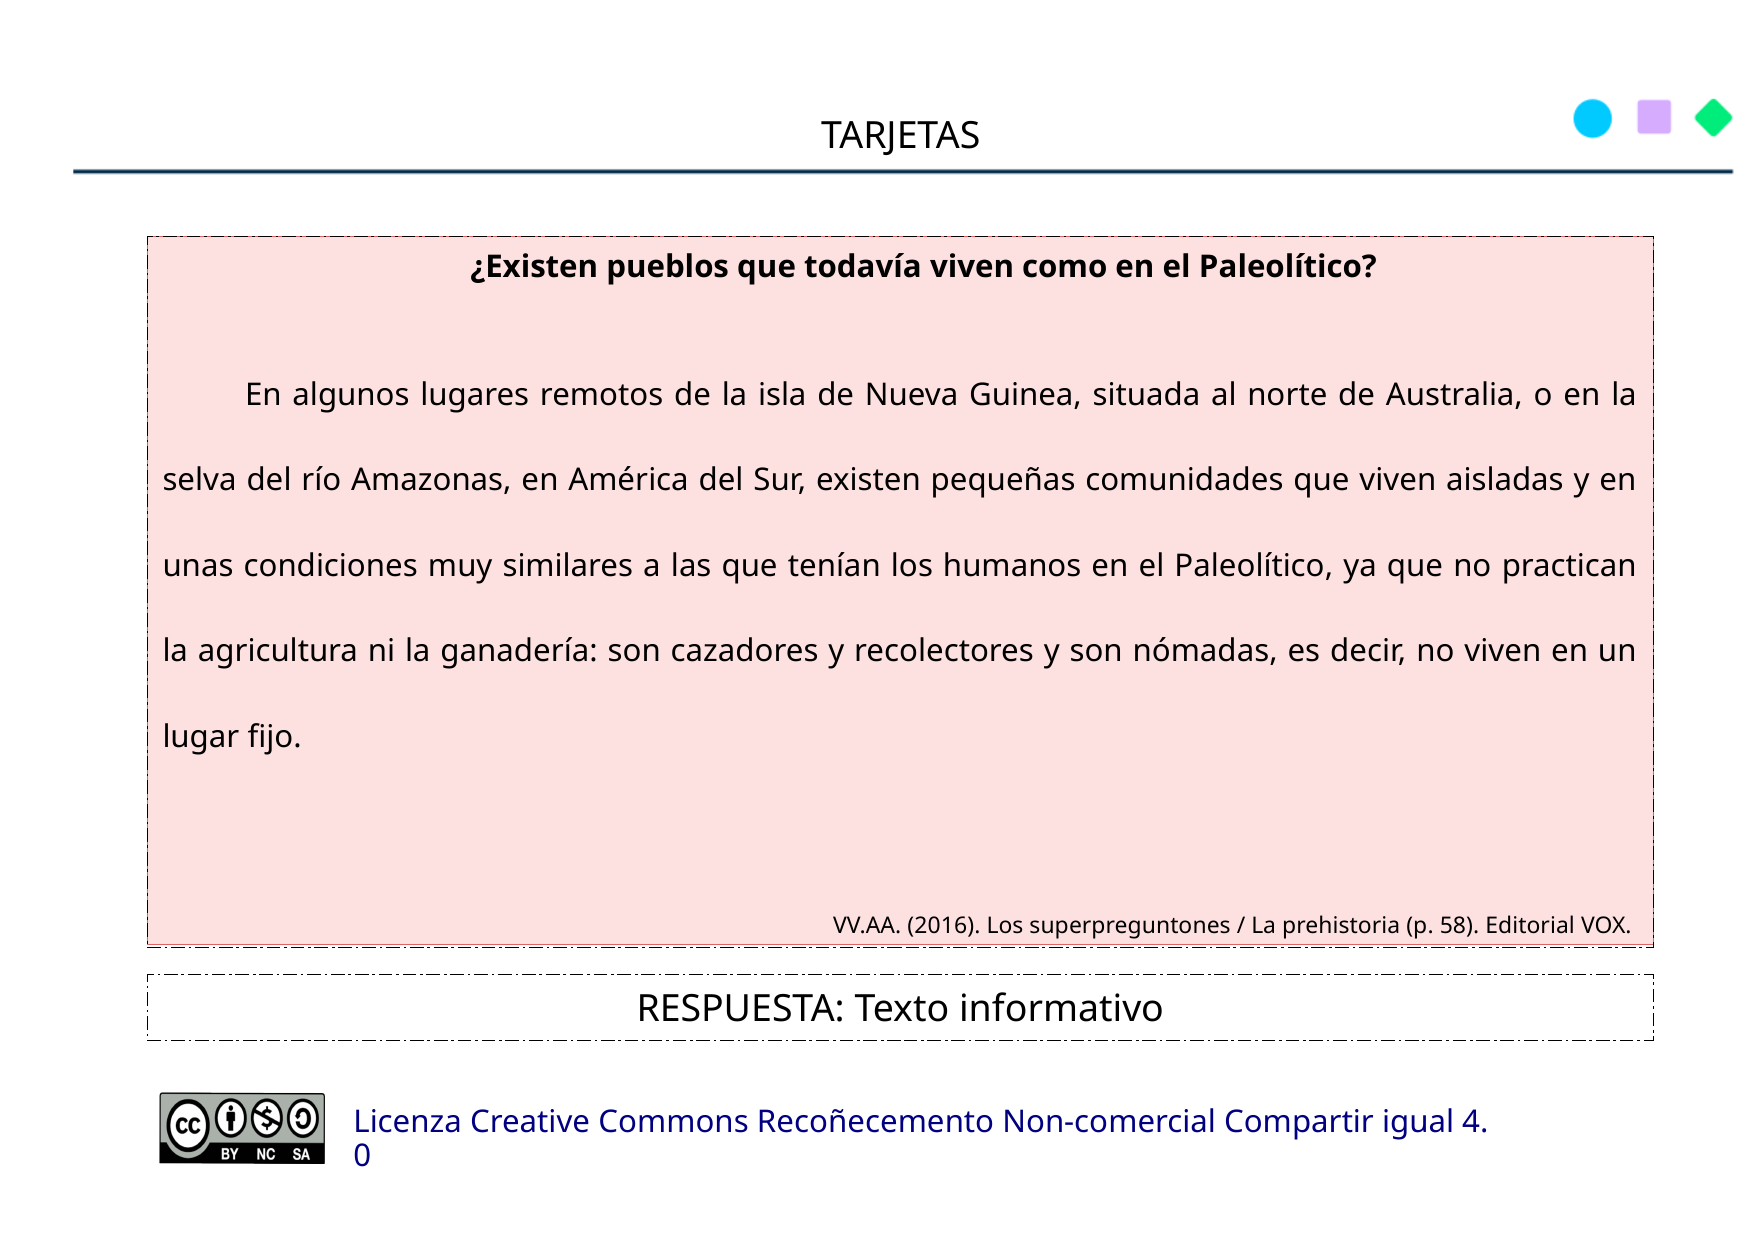

TARJETAS
¿Existen pueblos que todavía viven como en el Paleolítico?
En algunos lugares remotos de la isla de Nueva Guinea, situada al norte de Australia, o en la selva del río Amazonas, en América del Sur, existen pequeñas comunidades que viven aisladas y en unas condiciones muy similares a las que tenían los humanos en el Paleolítico, ya que no practican la agricultura ni la ganadería: son cazadores y recolectores y son nómadas, es decir, no viven en un lugar fijo.
 VV.AA. (2016). Los superpreguntones / La prehistoria (p. 58). Editorial VOX.
RESPUESTA: Texto informativo
Licenza Creative Commons Recoñecemento Non-comercial Compartir igual 4.0